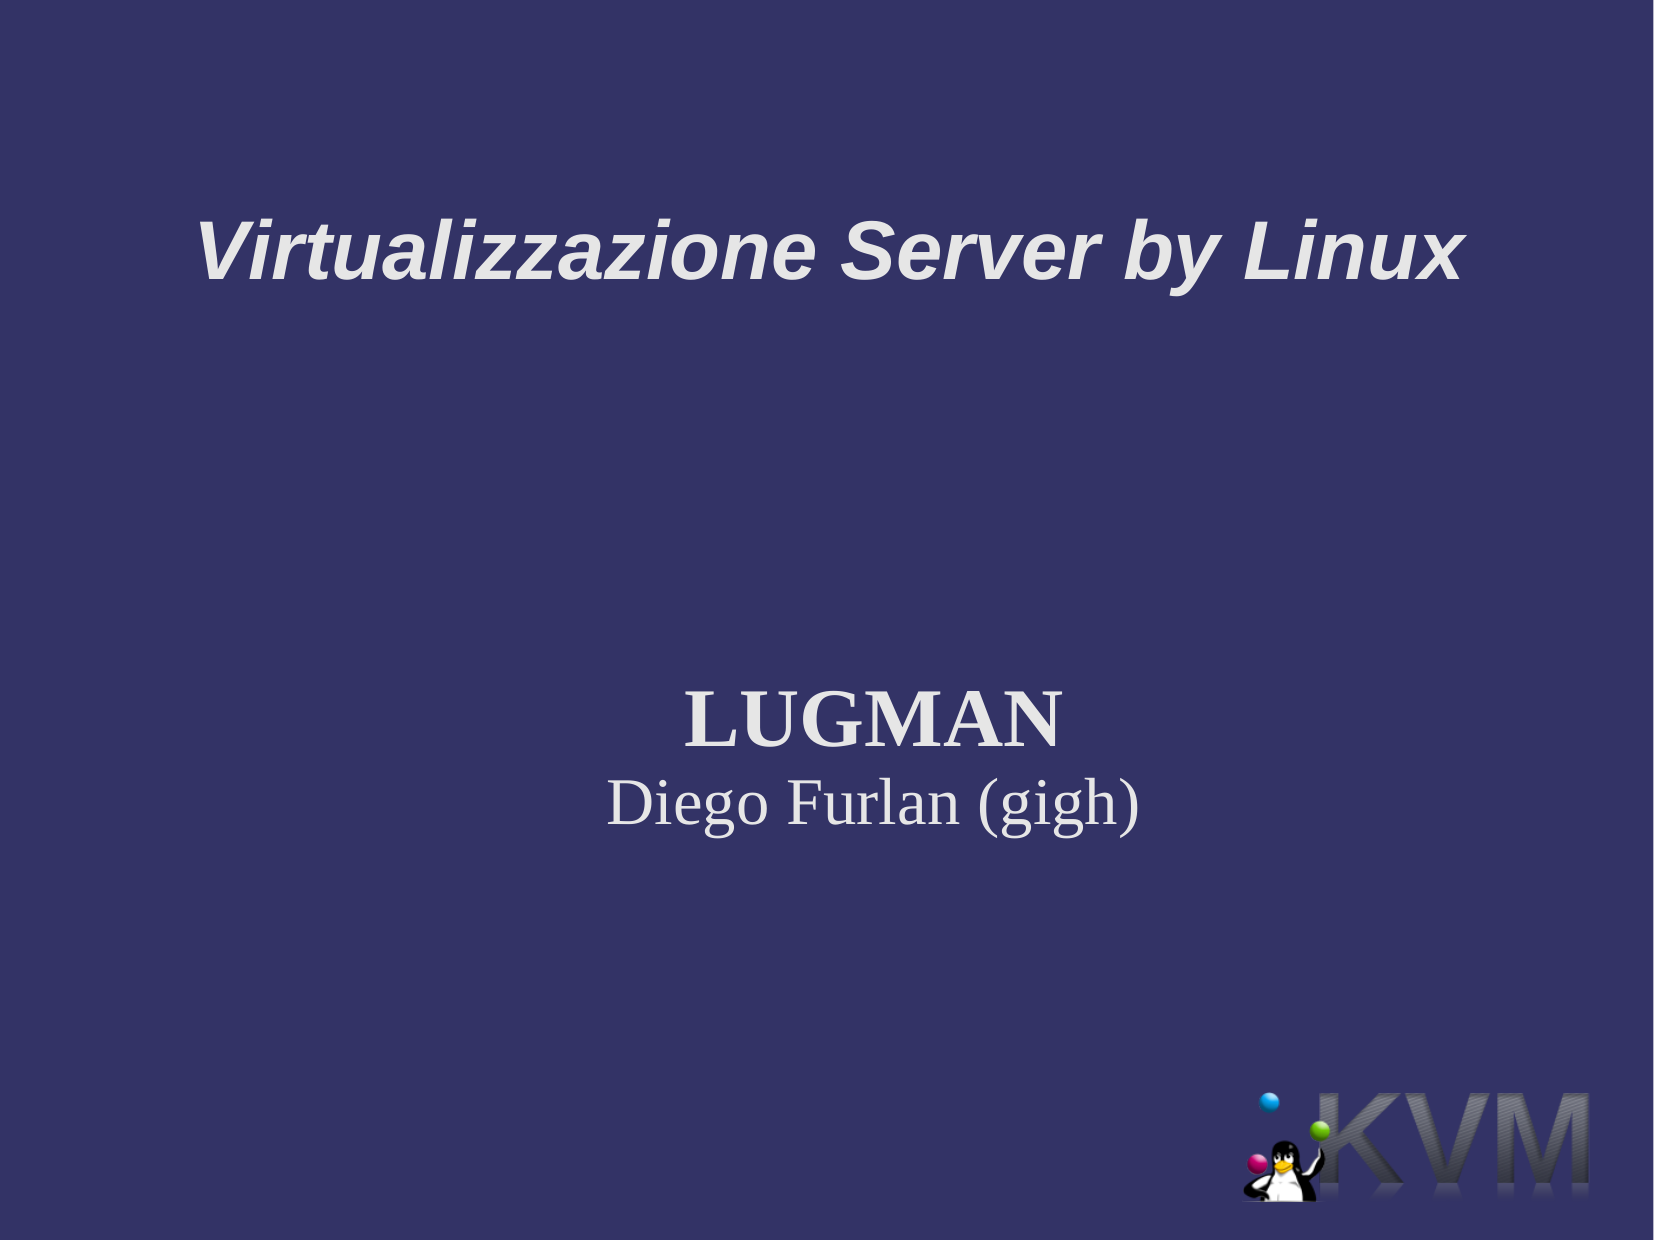

# Virtualizzazione Server by Linux
LUGMAN
Diego Furlan (gigh)